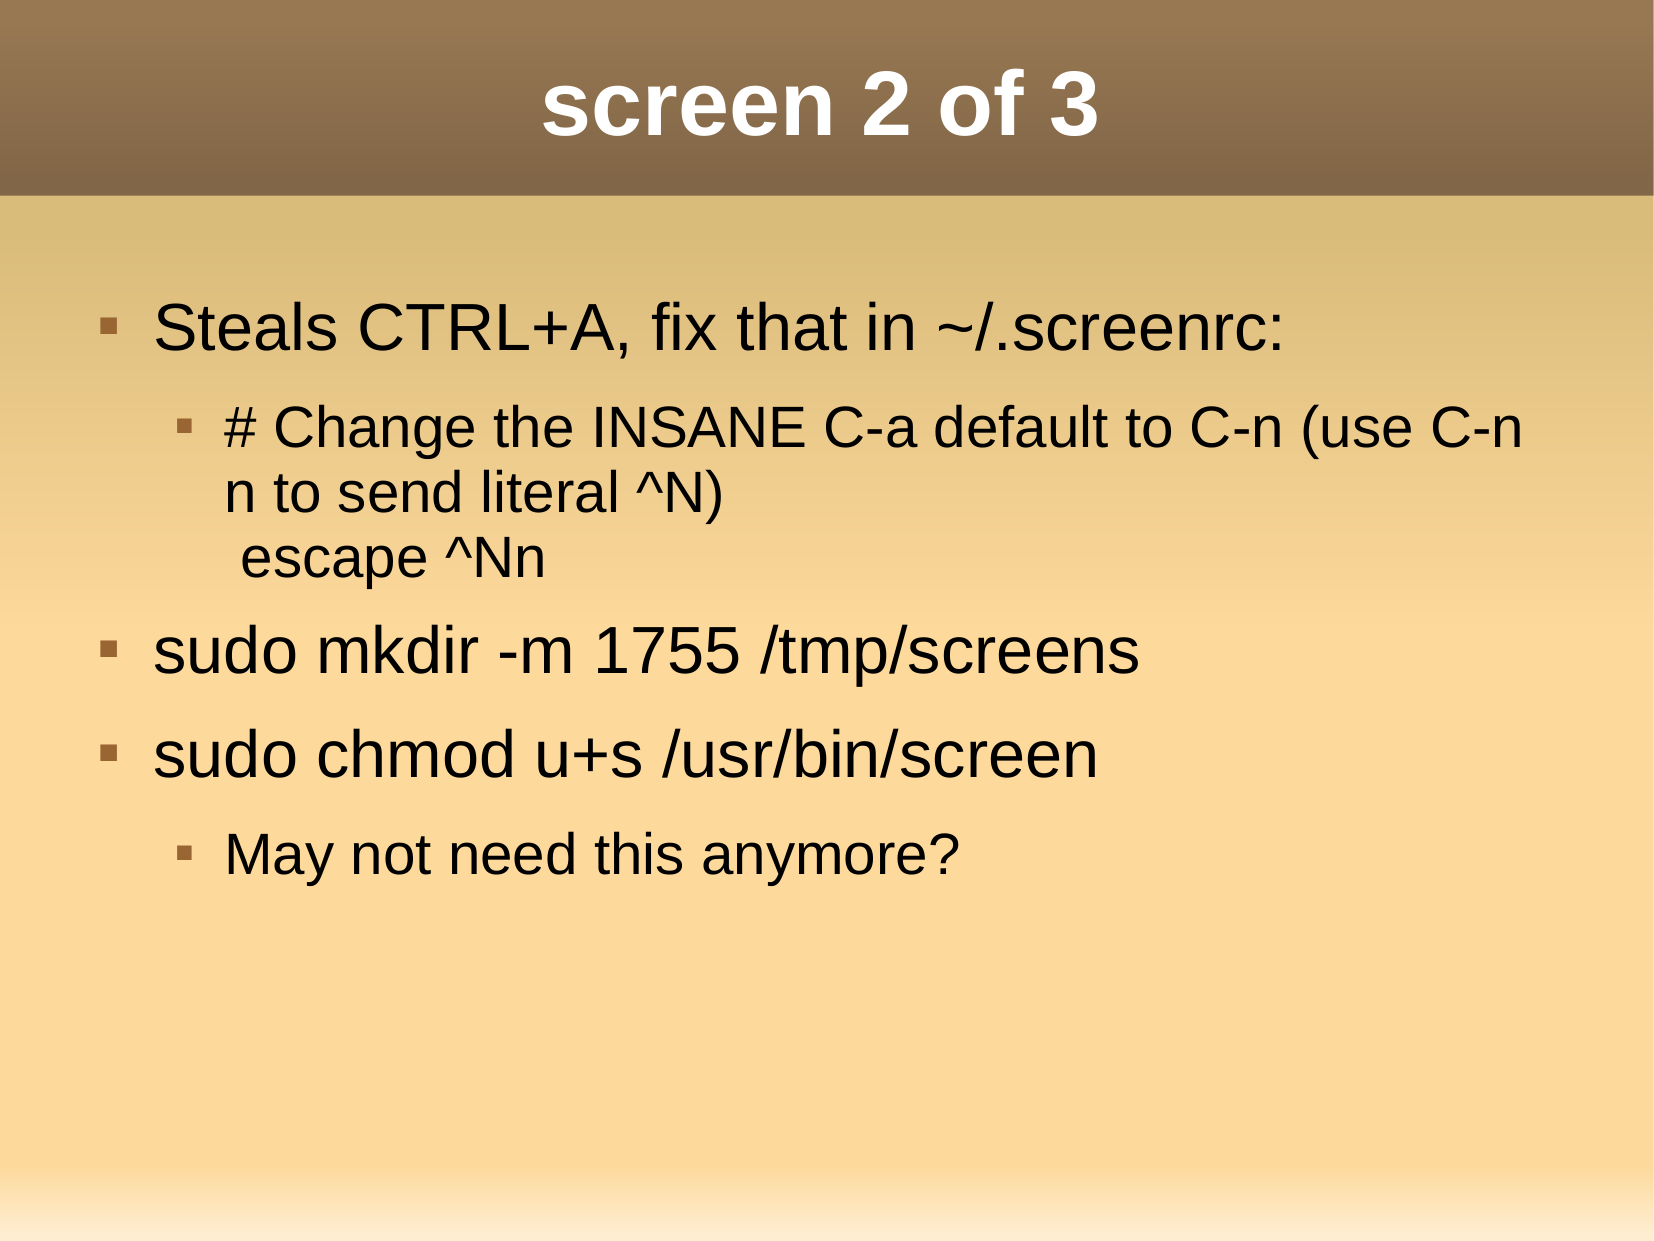

# screen 2 of 3
Steals CTRL+A, fix that in ~/.screenrc:
# Change the INSANE C-a default to C-n (use C-n n to send literal ^N) escape ^Nn
sudo mkdir -m 1755 /tmp/screens
sudo chmod u+s /usr/bin/screen
May not need this anymore?